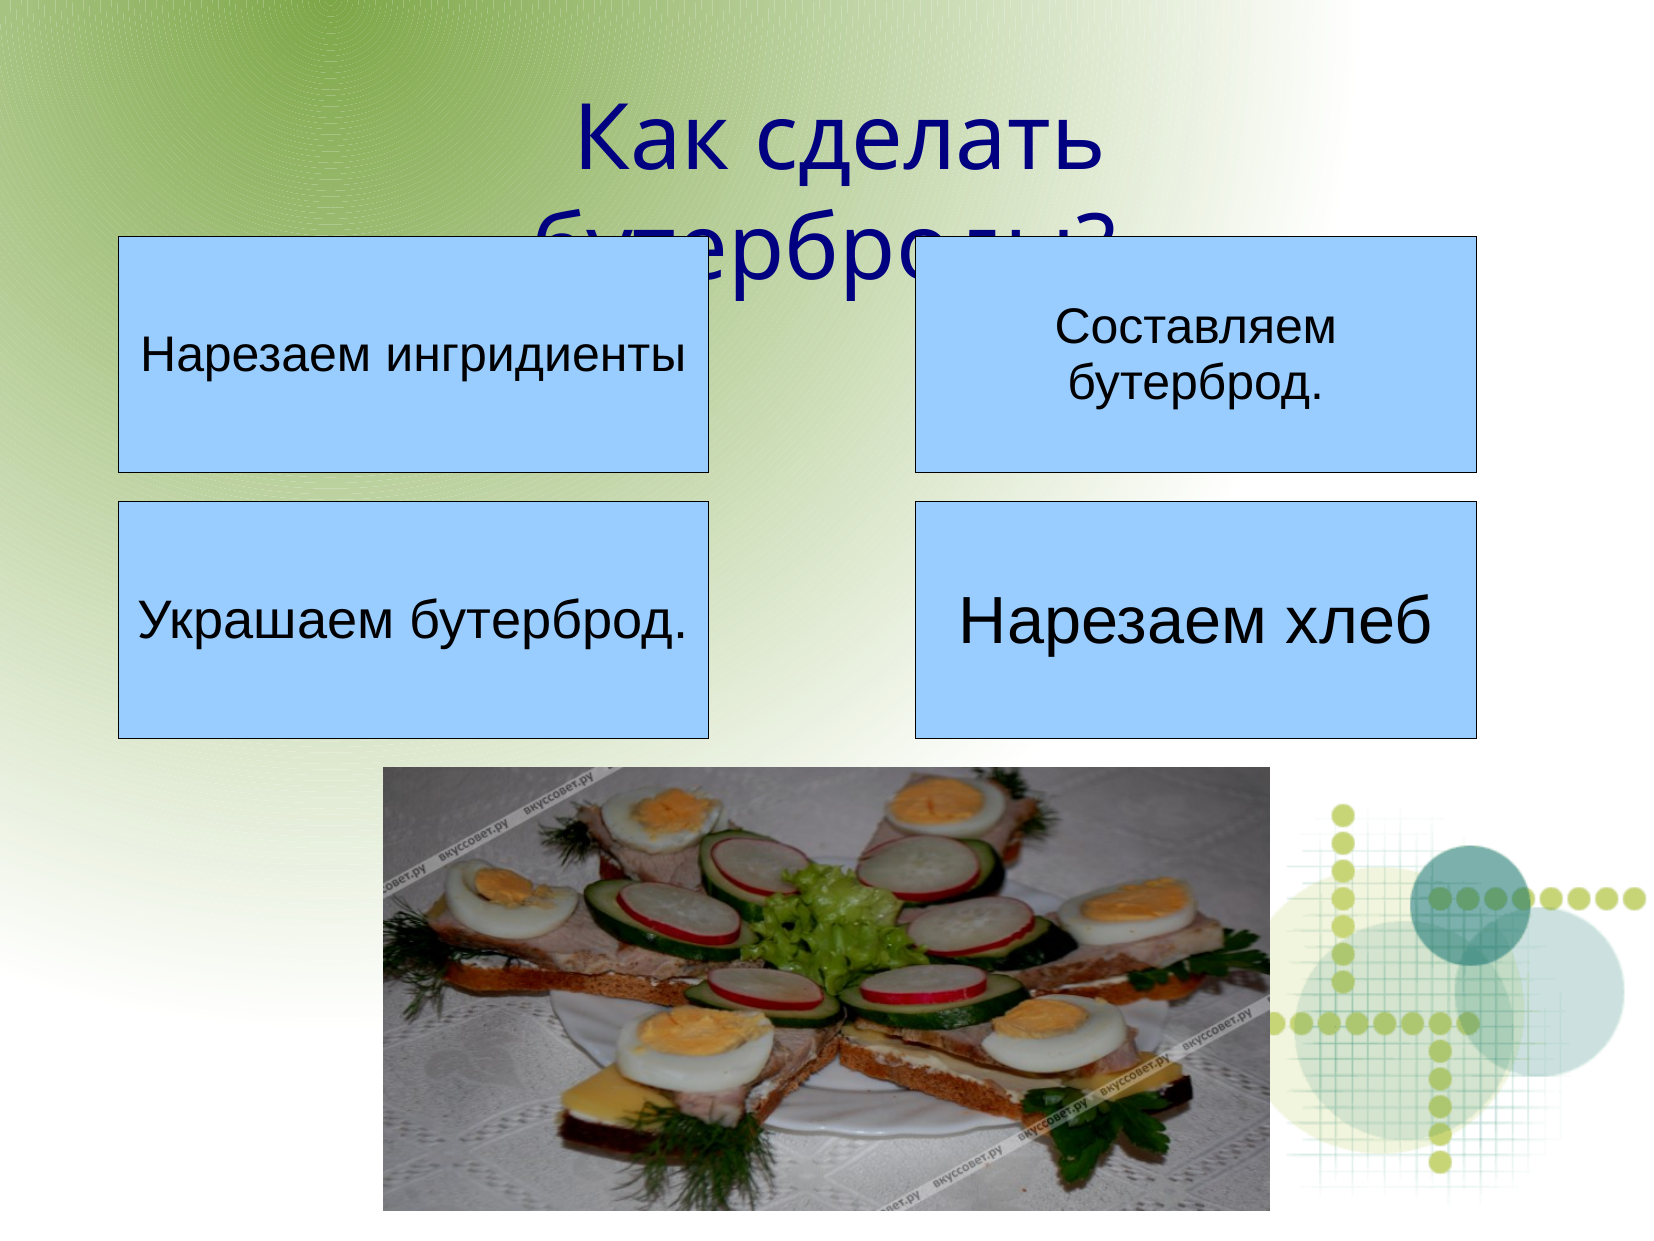

# Как сделать бутерброды?
Нарезаем ингридиенты
Составляем бутерброд.
Украшаем бутерброд.
Нарезаем хлеб